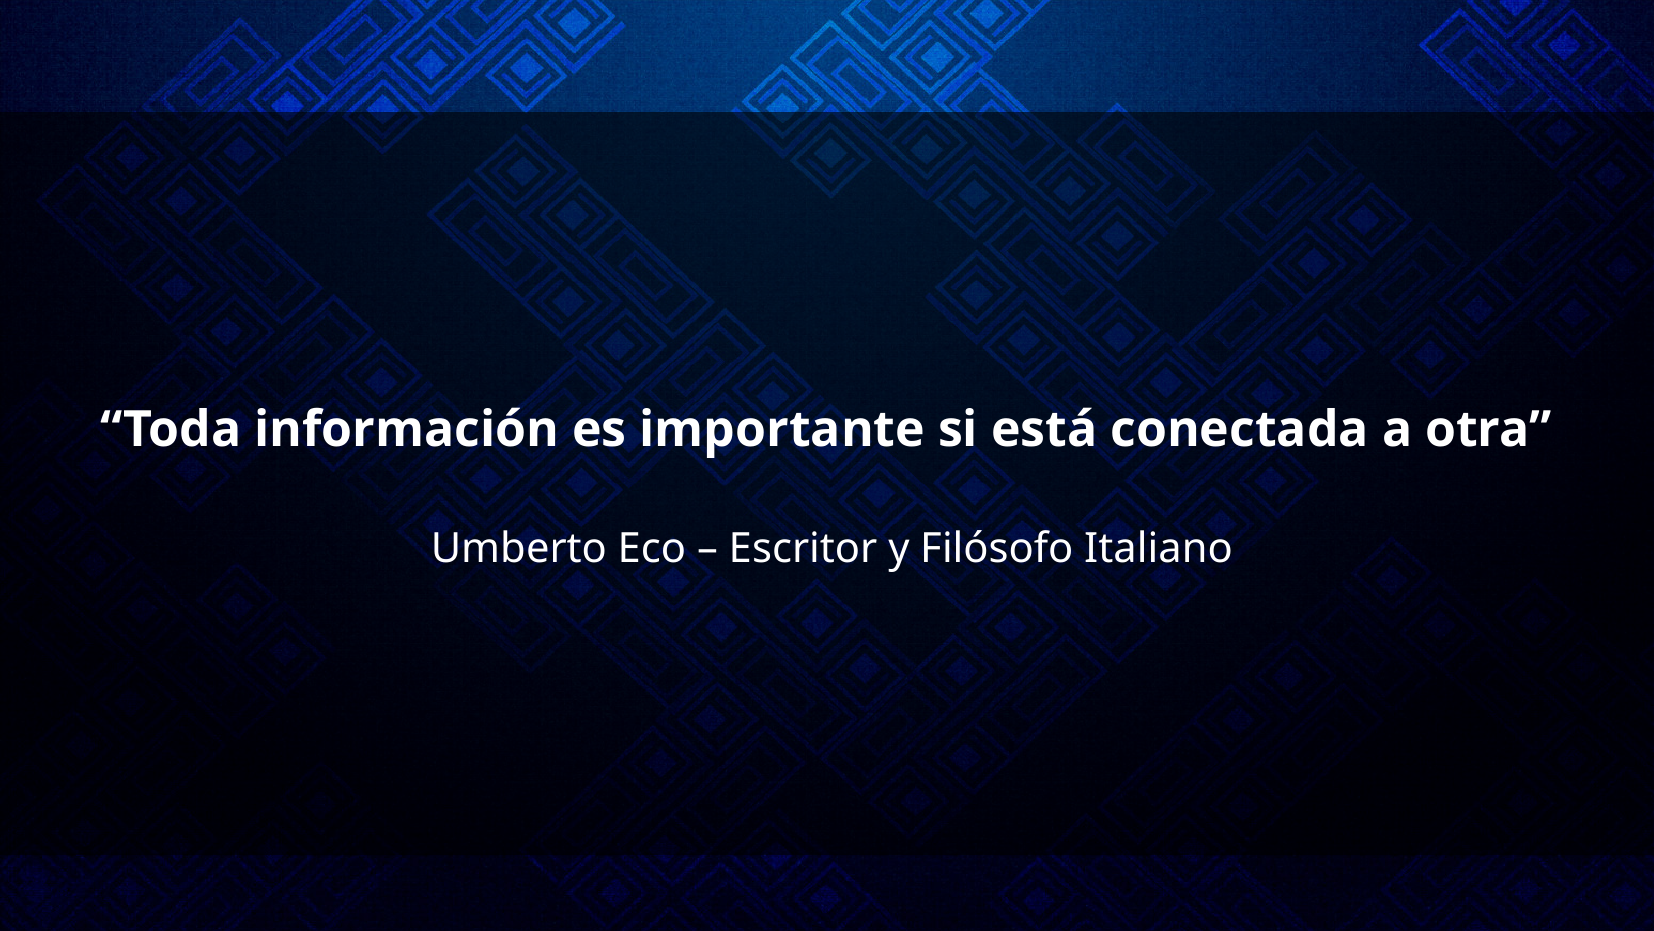

“Toda información es importante si está conectada a otra”
 Umberto Eco – Escritor y Filósofo Italiano